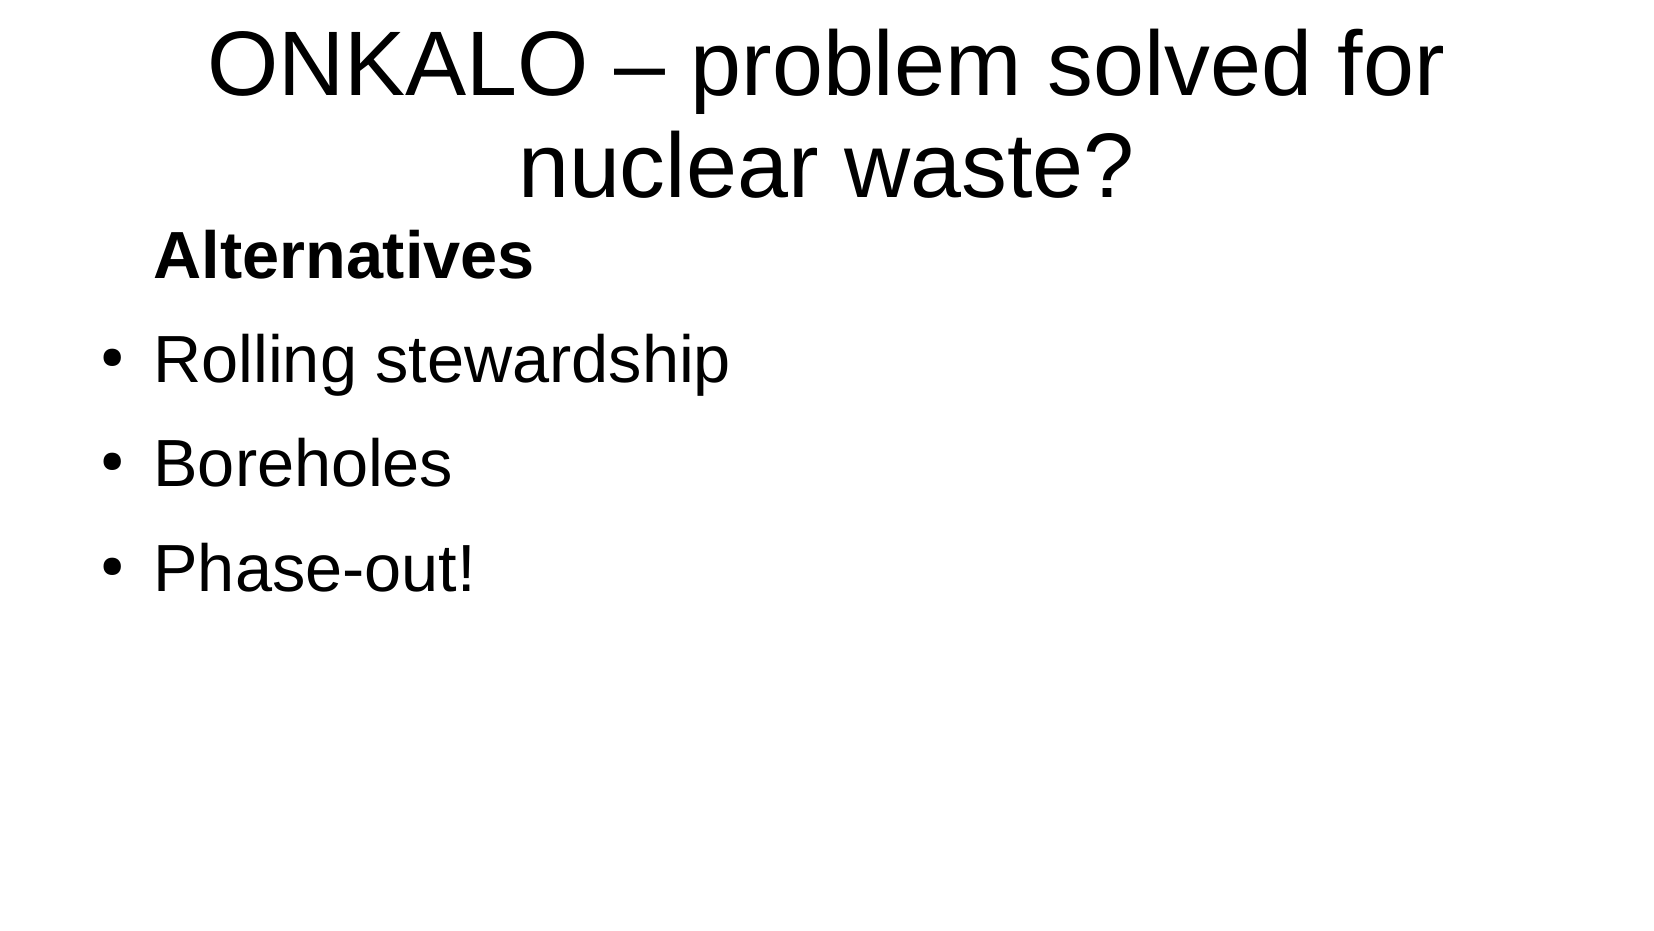

# ONKALO – problem solved for nuclear waste?
Alternatives
Rolling stewardship
Boreholes
Phase-out!